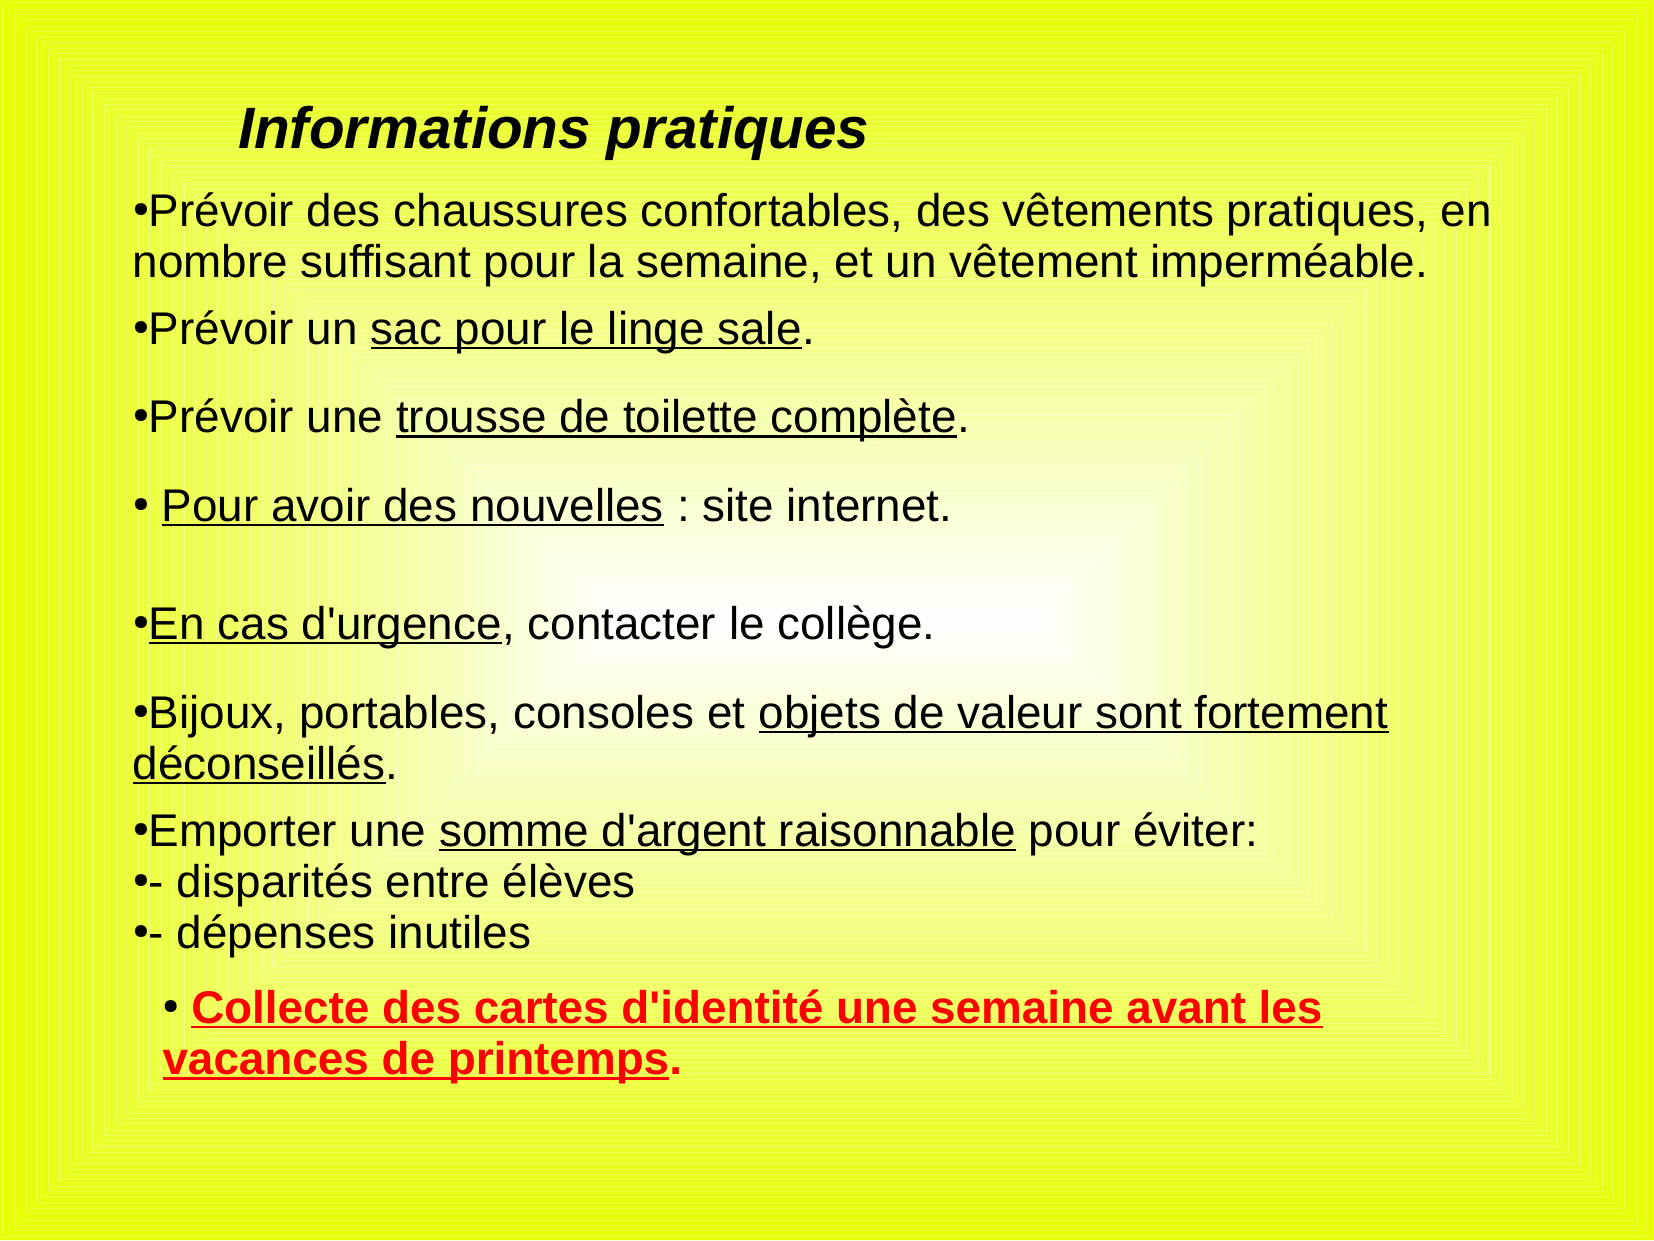

Informations pratiques
Prévoir des chaussures confortables, des vêtements pratiques, en nombre suffisant pour la semaine, et un vêtement imperméable.
Prévoir un sac pour le linge sale.
Prévoir une trousse de toilette complète.
 Pour avoir des nouvelles : site internet.
En cas d'urgence, contacter le collège.
Bijoux, portables, consoles et objets de valeur sont fortement déconseillés.
Emporter une somme d'argent raisonnable pour éviter:
- disparités entre élèves
- dépenses inutiles
 Collecte des cartes d'identité une semaine avant les vacances de printemps.